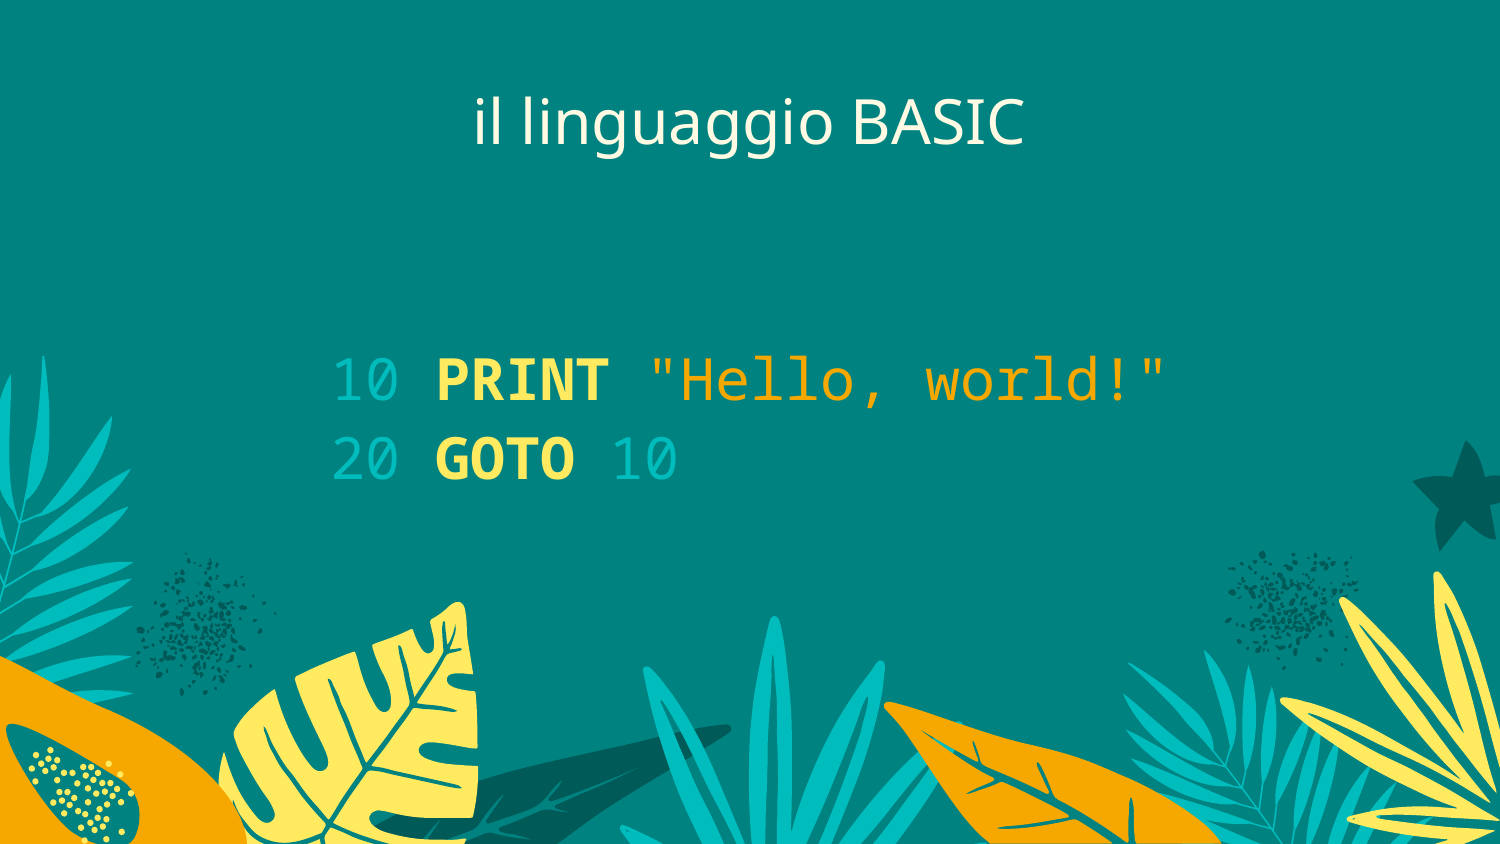

# il linguaggio BASIC
10 PRINT "Hello, world!"
20 GOTO 10